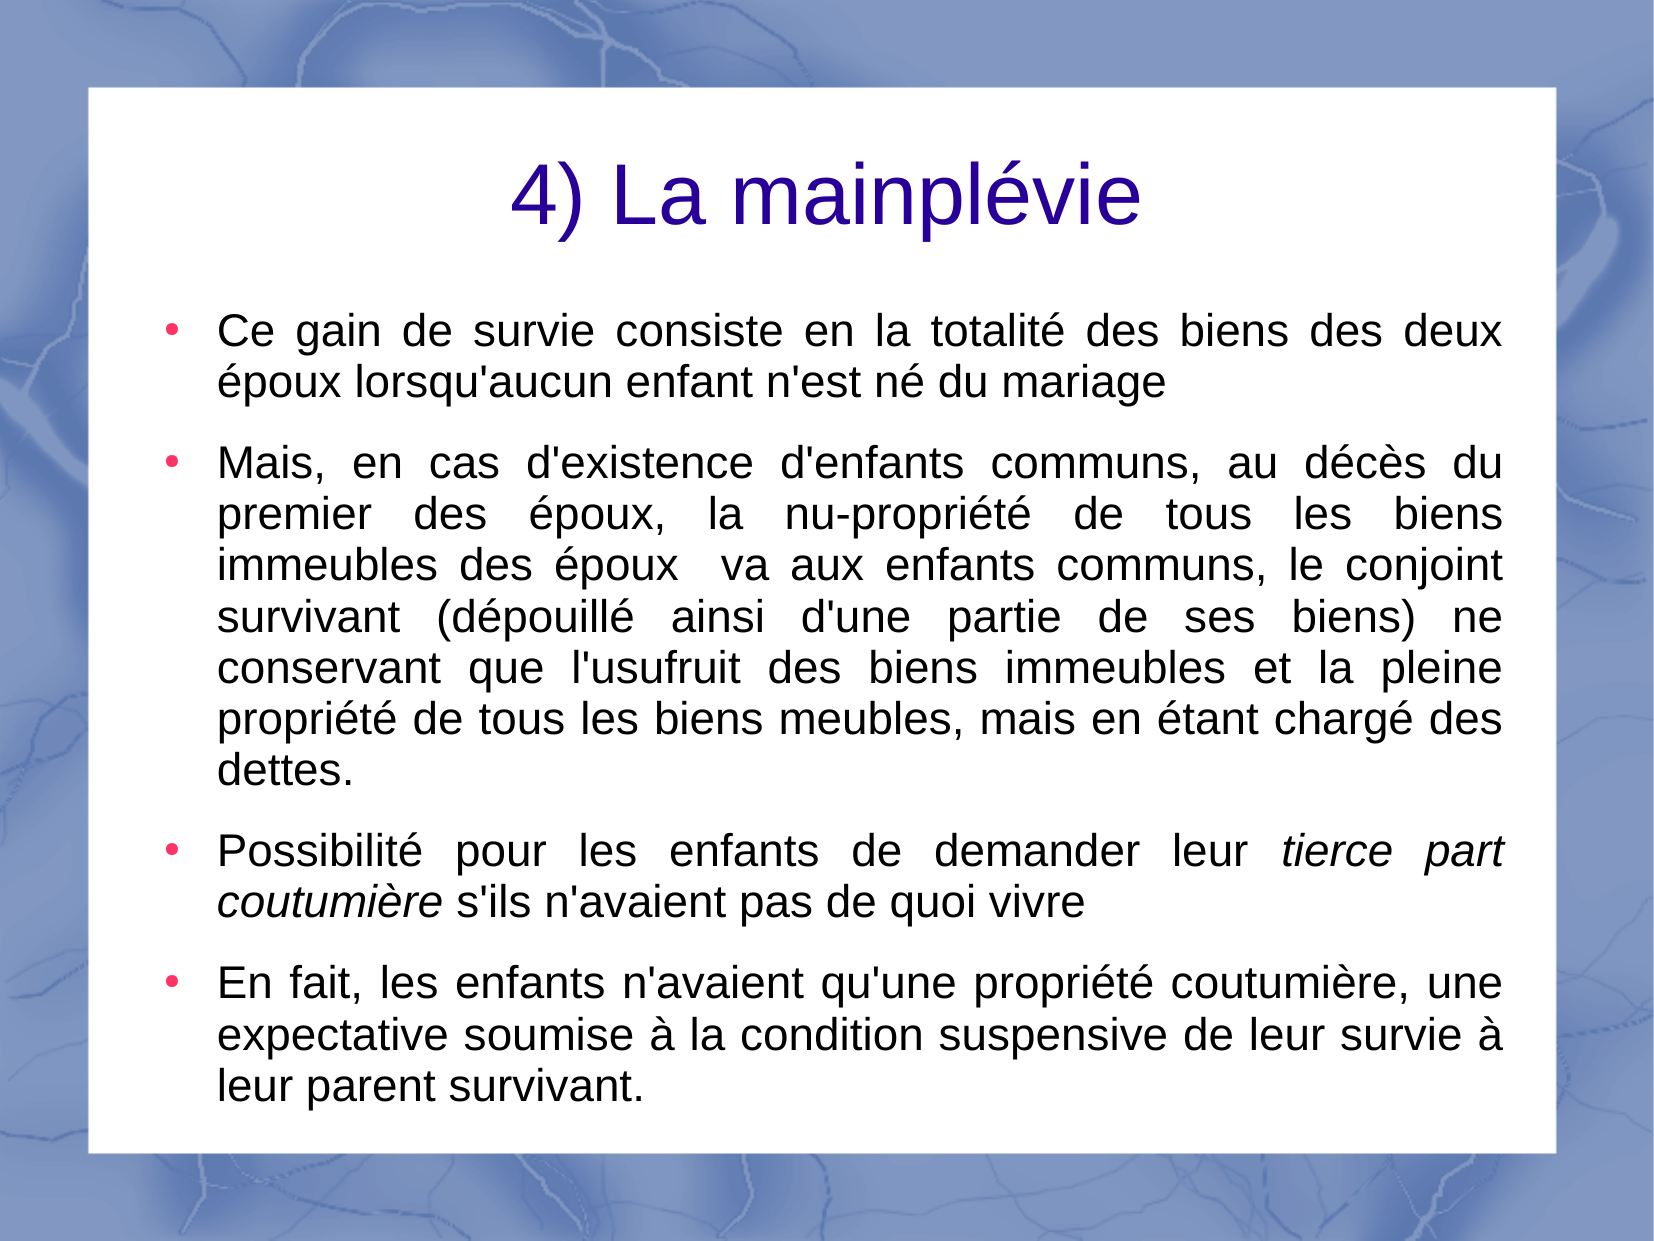

# 4) La mainplévie
Ce gain de survie consiste en la totalité des biens des deux époux lorsqu'aucun enfant n'est né du mariage
Mais, en cas d'existence d'enfants communs, au décès du premier des époux, la nu-propriété de tous les biens immeubles des époux va aux enfants communs, le conjoint survivant (dépouillé ainsi d'une partie de ses biens) ne conservant que l'usufruit des biens immeubles et la pleine propriété de tous les biens meubles, mais en étant chargé des dettes.
Possibilité pour les enfants de demander leur tierce part coutumière s'ils n'avaient pas de quoi vivre
En fait, les enfants n'avaient qu'une propriété coutumière, une expectative soumise à la condition suspensive de leur survie à leur parent survivant.